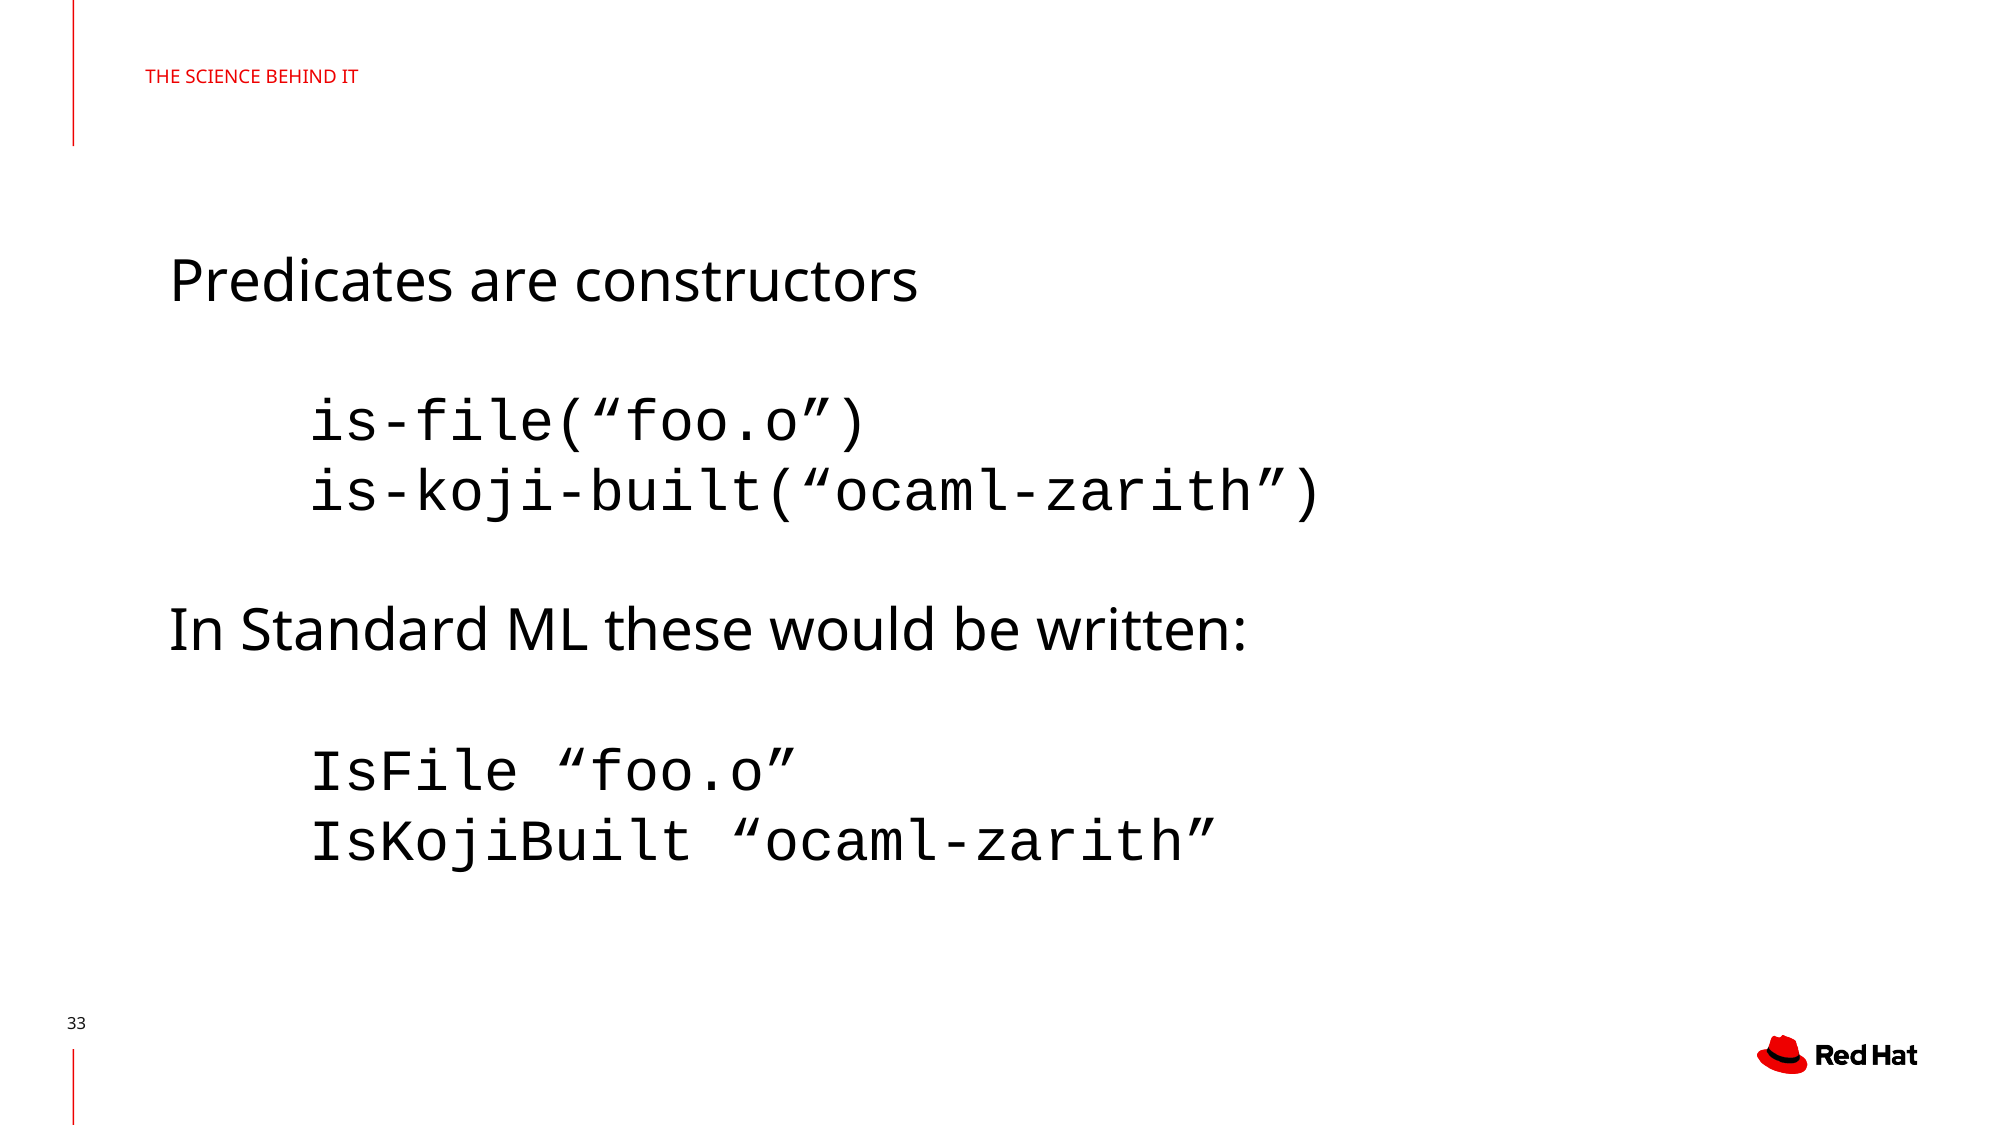

THE SCIENCE BEHIND IT
Predicates are constructors
 is-file(“foo.o”)
 is-koji-built(“ocaml-zarith”)
In Standard ML these would be written:
 IsFile “foo.o”
 IsKojiBuilt “ocaml-zarith”
33